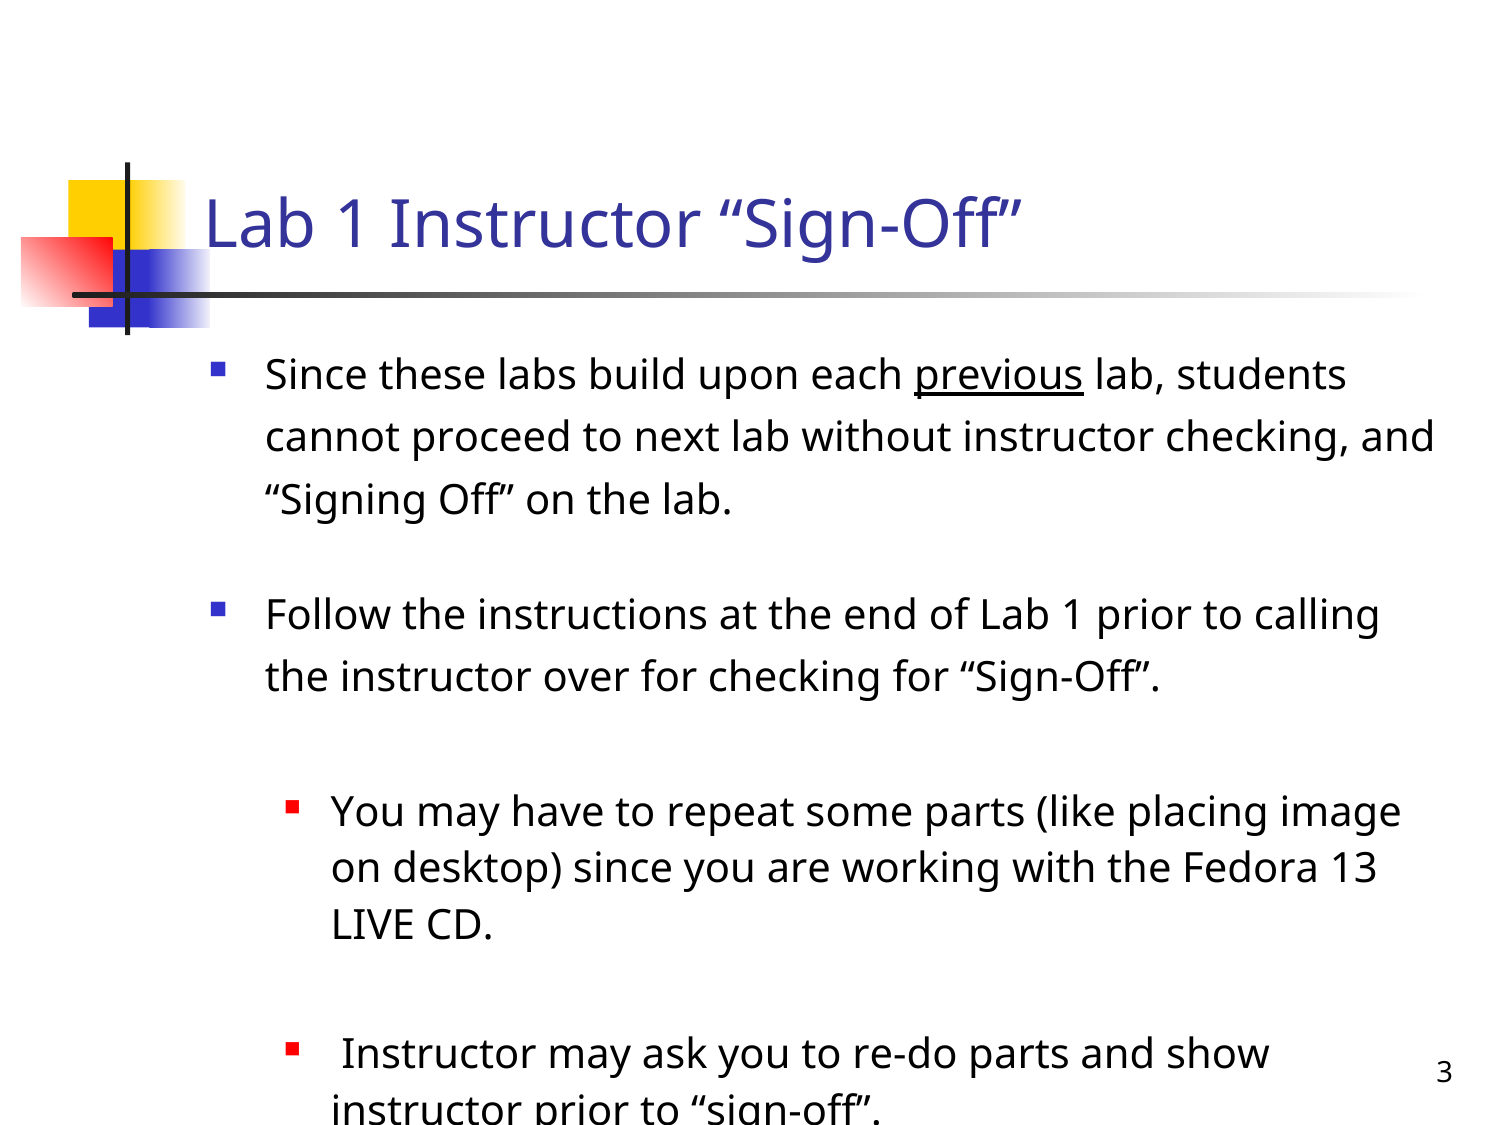

# Lab 1 Instructor “Sign-Off”
Since these labs build upon each previous lab, students cannot proceed to next lab without instructor checking, and “Signing Off” on the lab.
Follow the instructions at the end of Lab 1 prior to calling the instructor over for checking for “Sign-Off”.
You may have to repeat some parts (like placing image on desktop) since you are working with the Fedora 13 LIVE CD.
 Instructor may ask you to re-do parts and show instructor prior to “sign-off”.
3